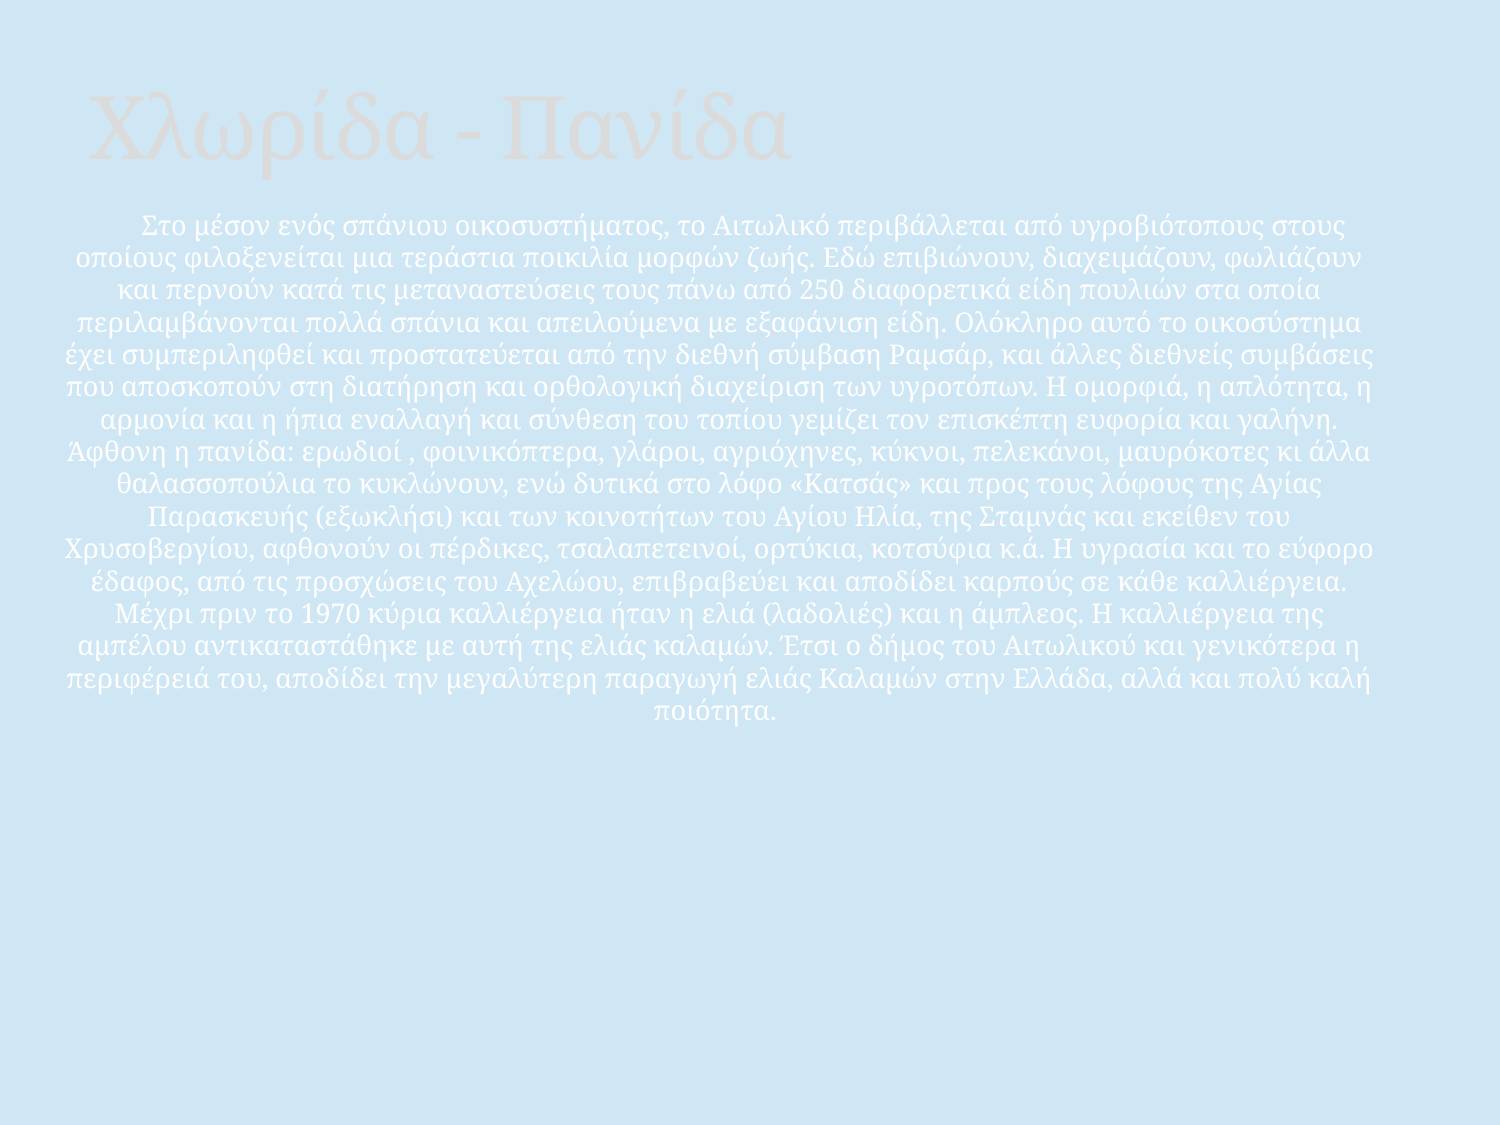

Χλωρίδα - Πανίδα
# Στο μέσον ενός σπάνιου οικοσυστήματος, το Αιτωλικό περιβάλλεται από υγροβιότοπους στους οποίους φιλοξενείται μια τεράστια ποικιλία μορφών ζωής. Εδώ επιβιώνουν, διαχειμάζουν, φωλιάζουν και περνούν κατά τις μεταναστεύσεις τους πάνω από 250 διαφορετικά είδη πουλιών στα οποία περιλαμβάνονται πολλά σπάνια και απειλούμενα με εξαφάνιση είδη. Ολόκληρο αυτό το οικοσύστημα έχει συμπεριληφθεί και προστατεύεται από την διεθνή σύμβαση Ραμσάρ, και άλλες διεθνείς συμβάσεις που αποσκοπούν στη διατήρηση και ορθολογική διαχείριση των υγροτόπων. Η ομορφιά, η απλότητα, η αρμονία και η ήπια εναλλαγή και σύνθεση του τοπίου γεμίζει τον επισκέπτη ευφορία και γαλήνη. Άφθονη η πανίδα: ερωδιοί , φοινικόπτερα, γλάροι, αγριόχηνες, κύκνοι, πελεκάνοι, μαυρόκοτες κι άλλα θαλασσοπούλια το κυκλώνουν, ενώ δυτικά στο λόφο «Κατσάς» και προς τους λόφους της Αγίας Παρασκευής (εξωκλήσι) και των κοινοτήτων του Αγίου Ηλία, της Σταμνάς και εκείθεν του Χρυσοβεργίου, αφθονούν οι πέρδικες, τσαλαπετεινοί, ορτύκια, κοτσύφια κ.ά. Η υγρασία και το εύφορο έδαφος, από τις προσχώσεις του Αχελώου, επιβραβεύει και αποδίδει καρπούς σε κάθε καλλιέργεια. Μέχρι πριν το 1970 κύρια καλλιέργεια ήταν η ελιά (λαδολιές) και η άμπλεος. Η καλλιέργεια της αμπέλου αντικαταστάθηκε με αυτή της ελιάς καλαμών. Έτσι ο δήμος του Αιτωλικού και γενικότερα η περιφέρειά του, αποδίδει την μεγαλύτερη παραγωγή ελιάς Καλαμών στην Ελλάδα, αλλά και πολύ καλή ποιότητα.